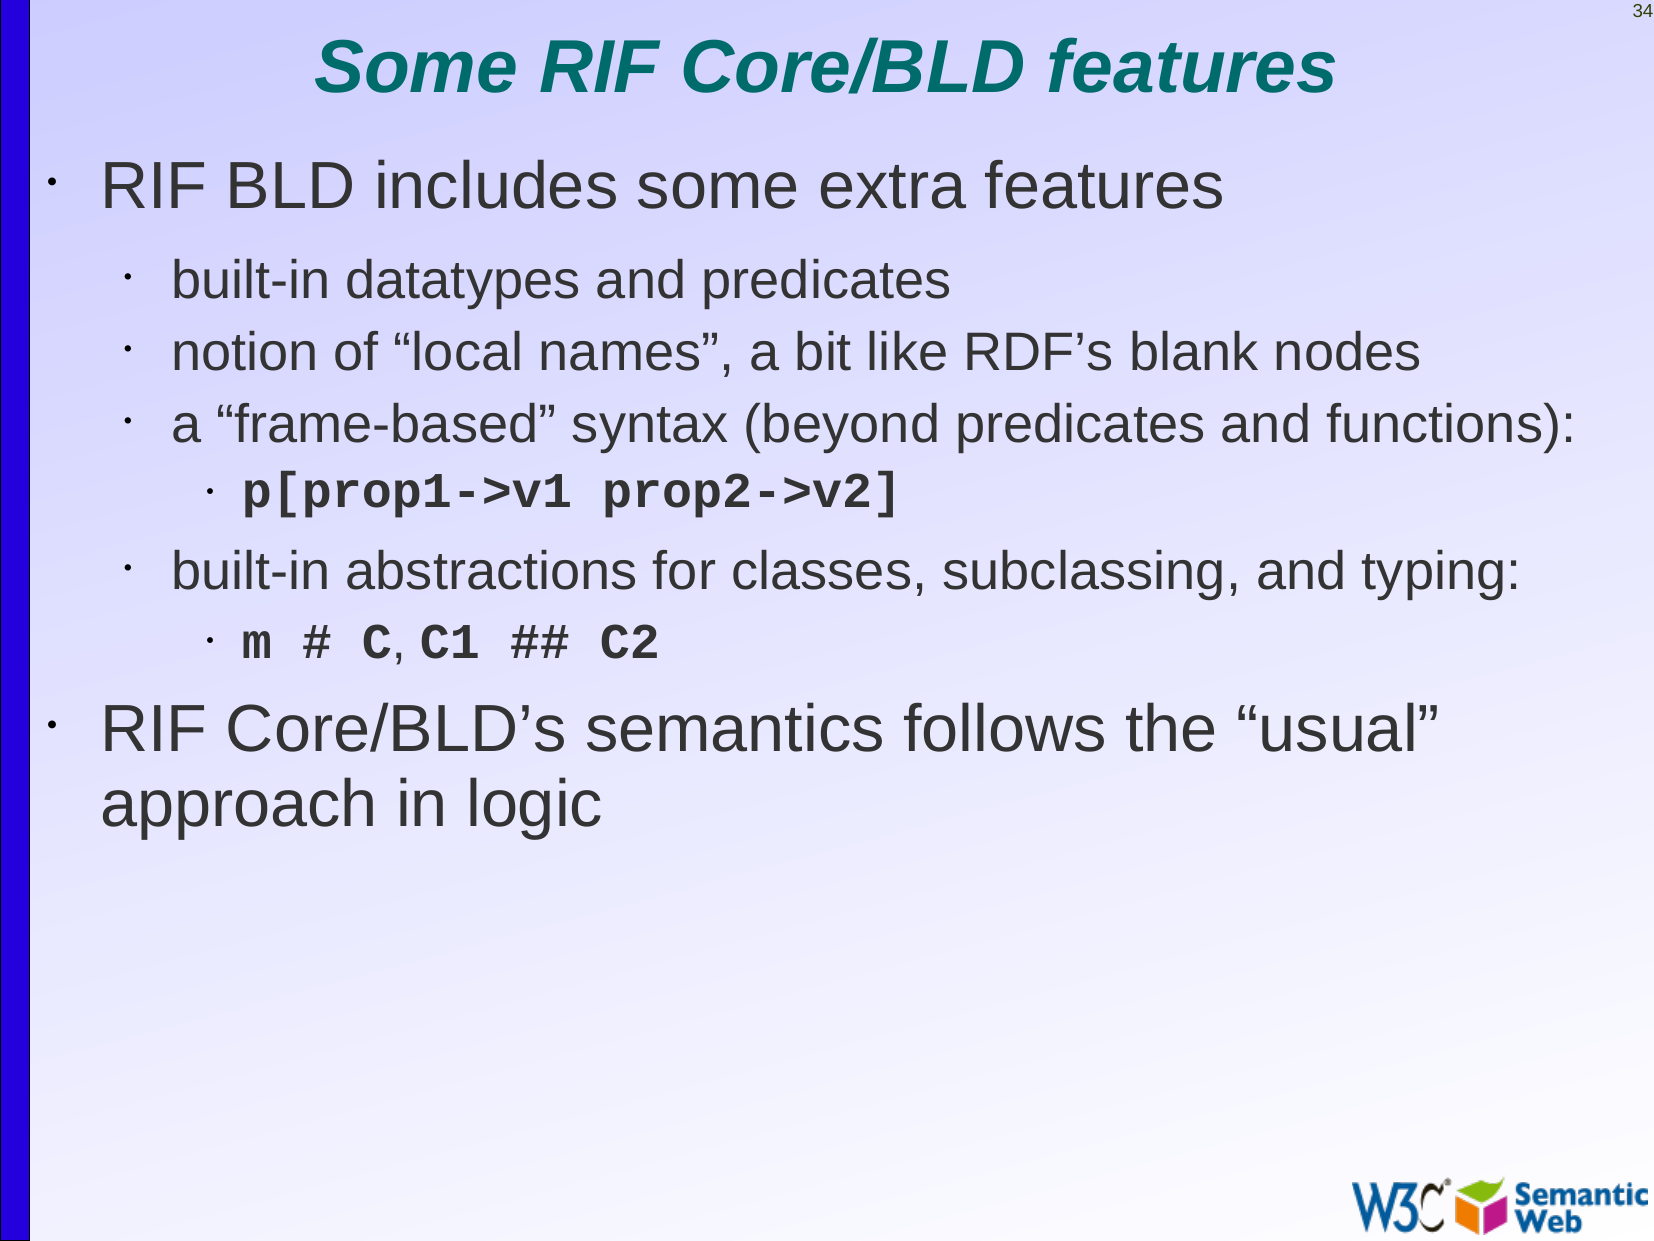

# Some RIF Core/BLD features
RIF BLD includes some extra features
built-in datatypes and predicates
notion of “local names”, a bit like RDF’s blank nodes
a “frame-based” syntax (beyond predicates and functions):
p[prop1->v1 prop2->v2]
built-in abstractions for classes, subclassing, and typing:
m # C, C1 ## C2
RIF Core/BLD’s semantics follows the “usual” approach in logic